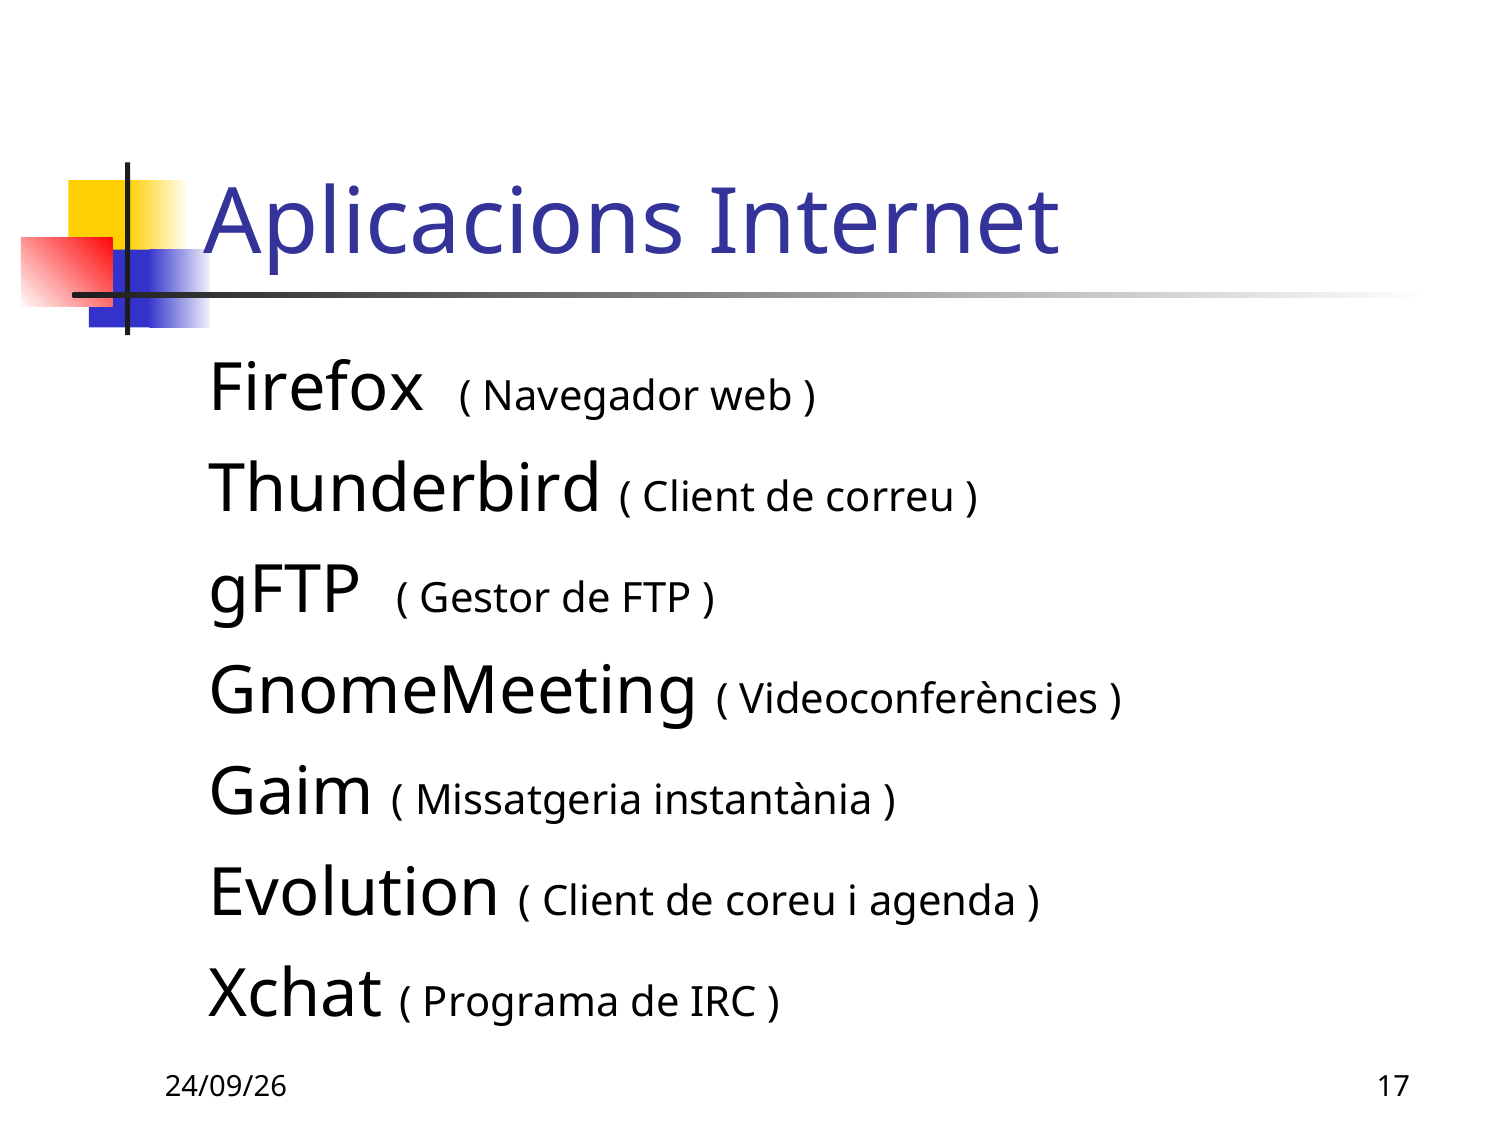

# Aplicacions Internet
Firefox ( Navegador web )
Thunderbird ( Client de correu )
gFTP ( Gestor de FTP )
GnomeMeeting ( Videoconferències )
Gaim ( Missatgeria instantània )
Evolution ( Client de coreu i agenda )
Xchat ( Programa de IRC )
17